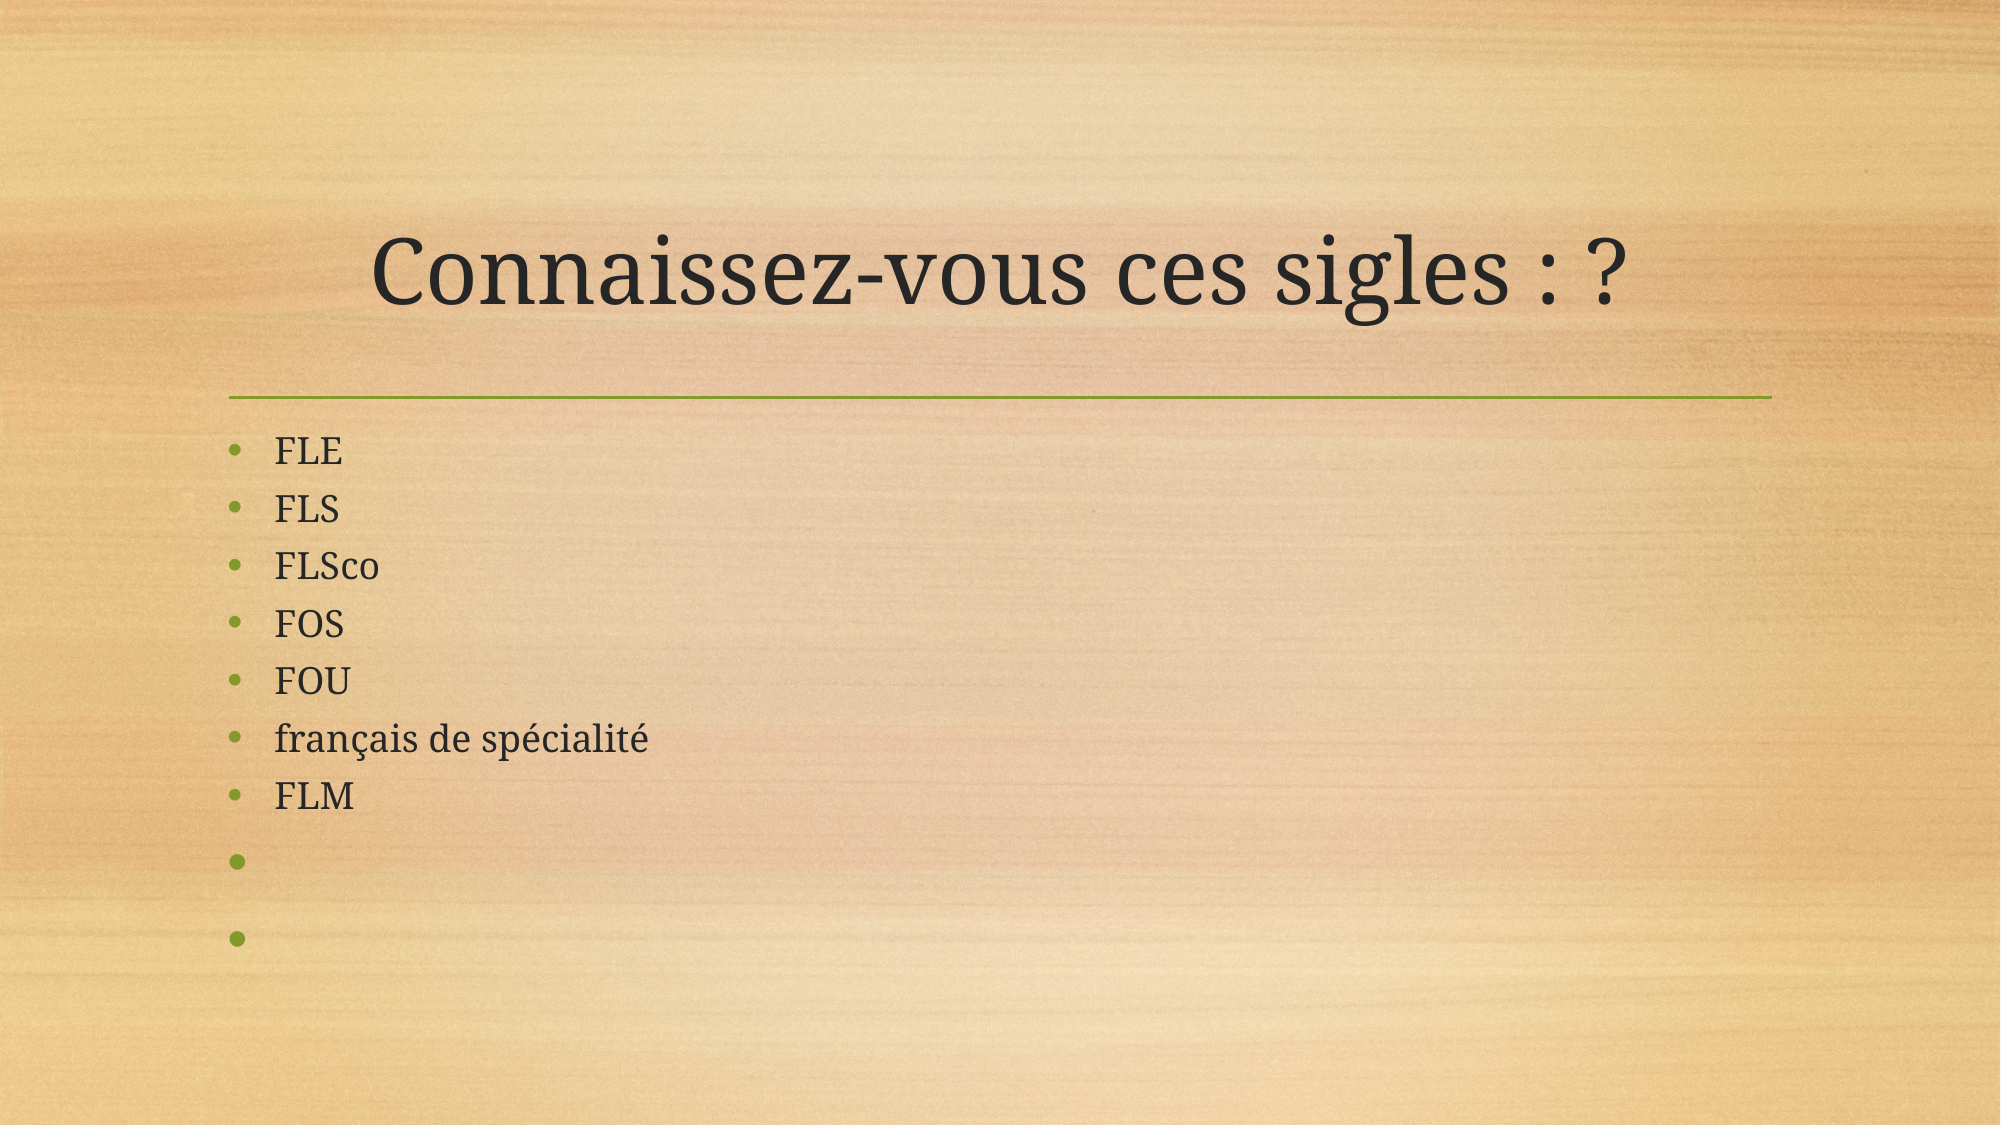

# Connaissez-vous ces sigles : ?
FLE
FLS
FLSco
FOS
FOU
français de spécialité
FLM